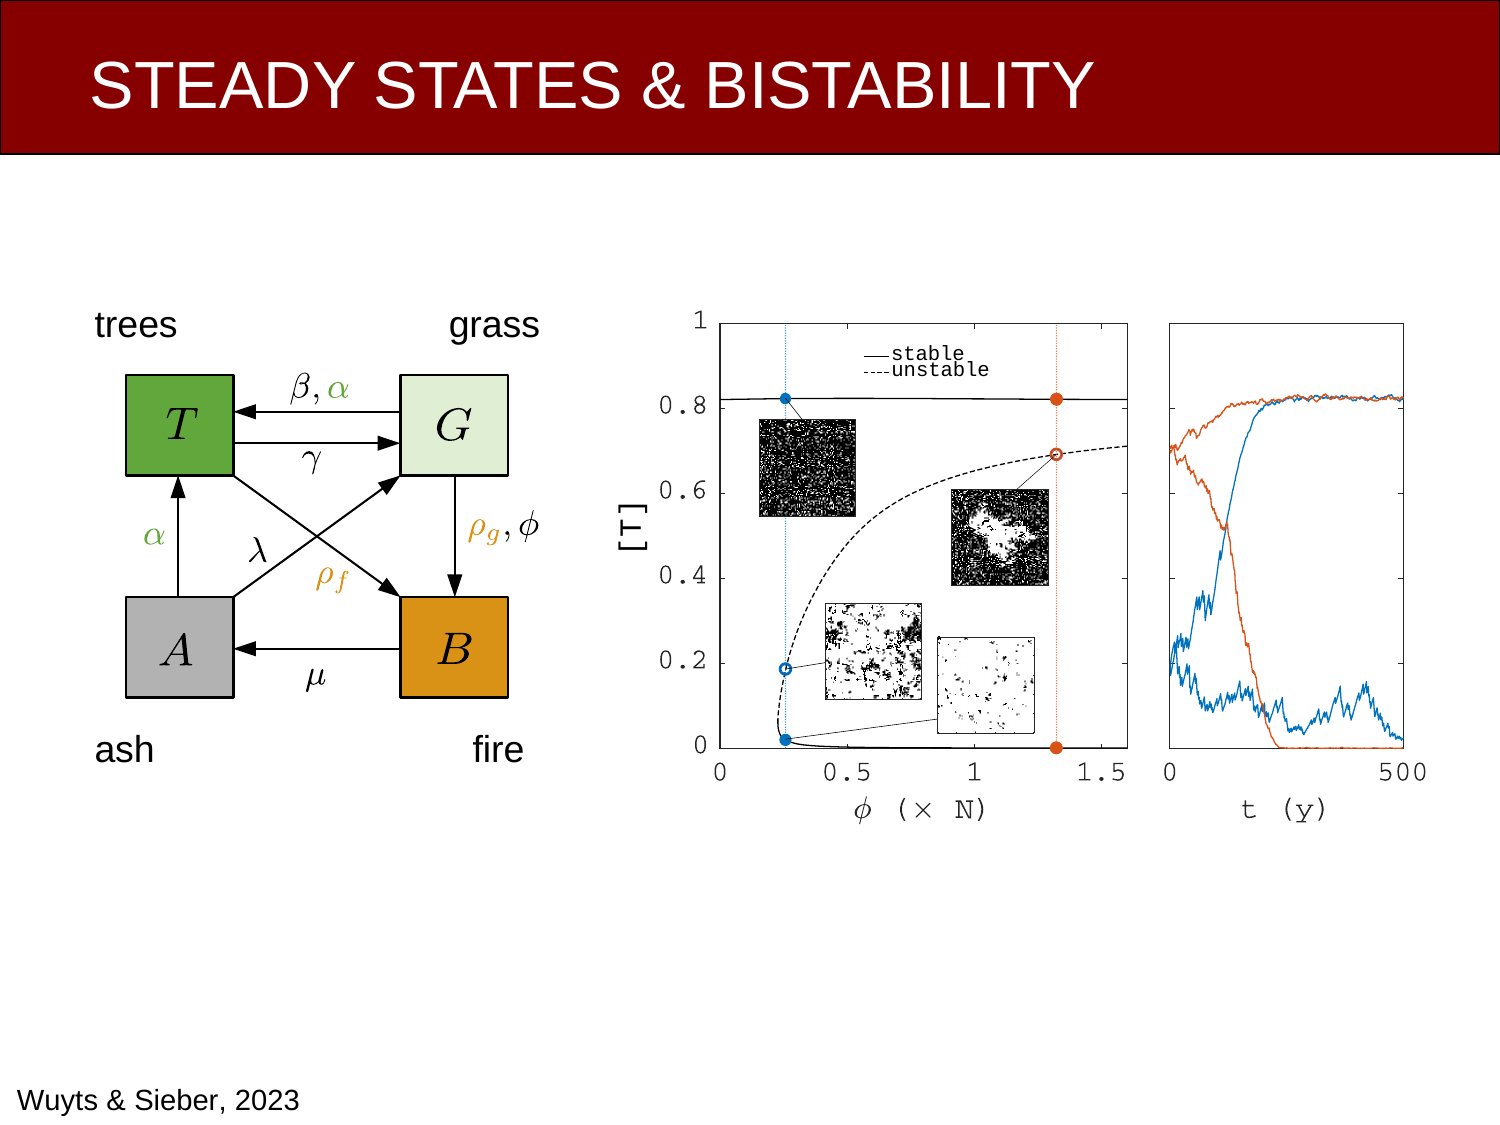

# STEADY STATES & BISTABILITY
trees
grass
ash
fire
Wuyts & Sieber, 2023